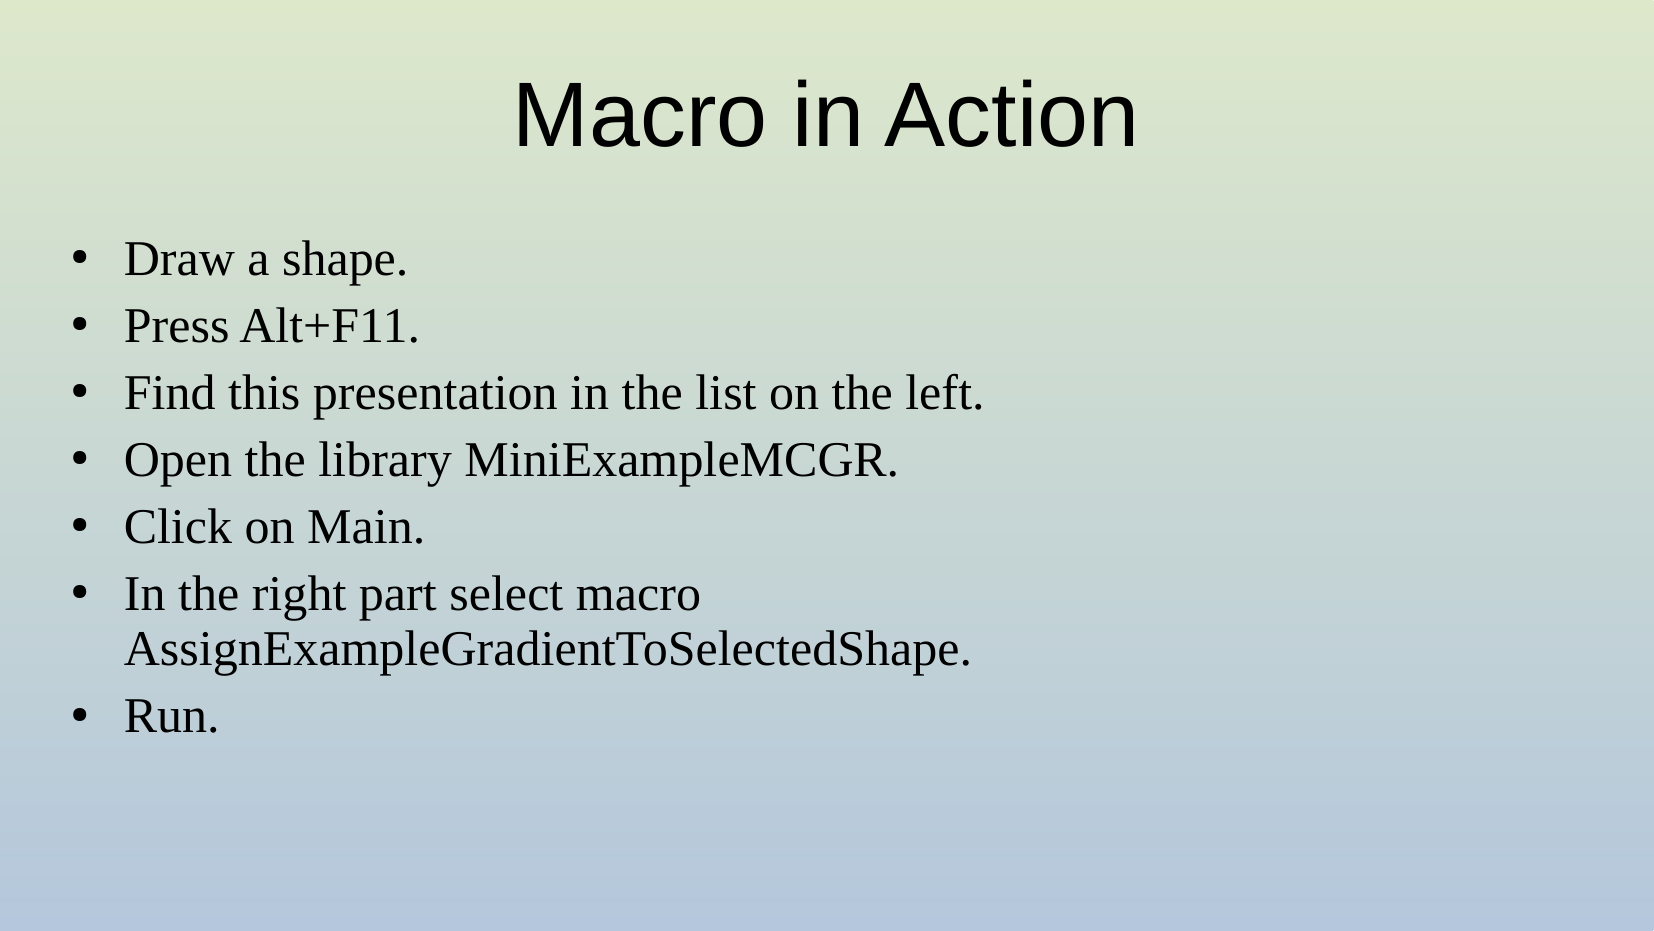

# Macro in Action
Draw a shape.
Press Alt+F11.
Find this presentation in the list on the left.
Open the library MiniExampleMCGR.
Click on Main.
In the right part select macro AssignExampleGradientToSelectedShape.
Run.